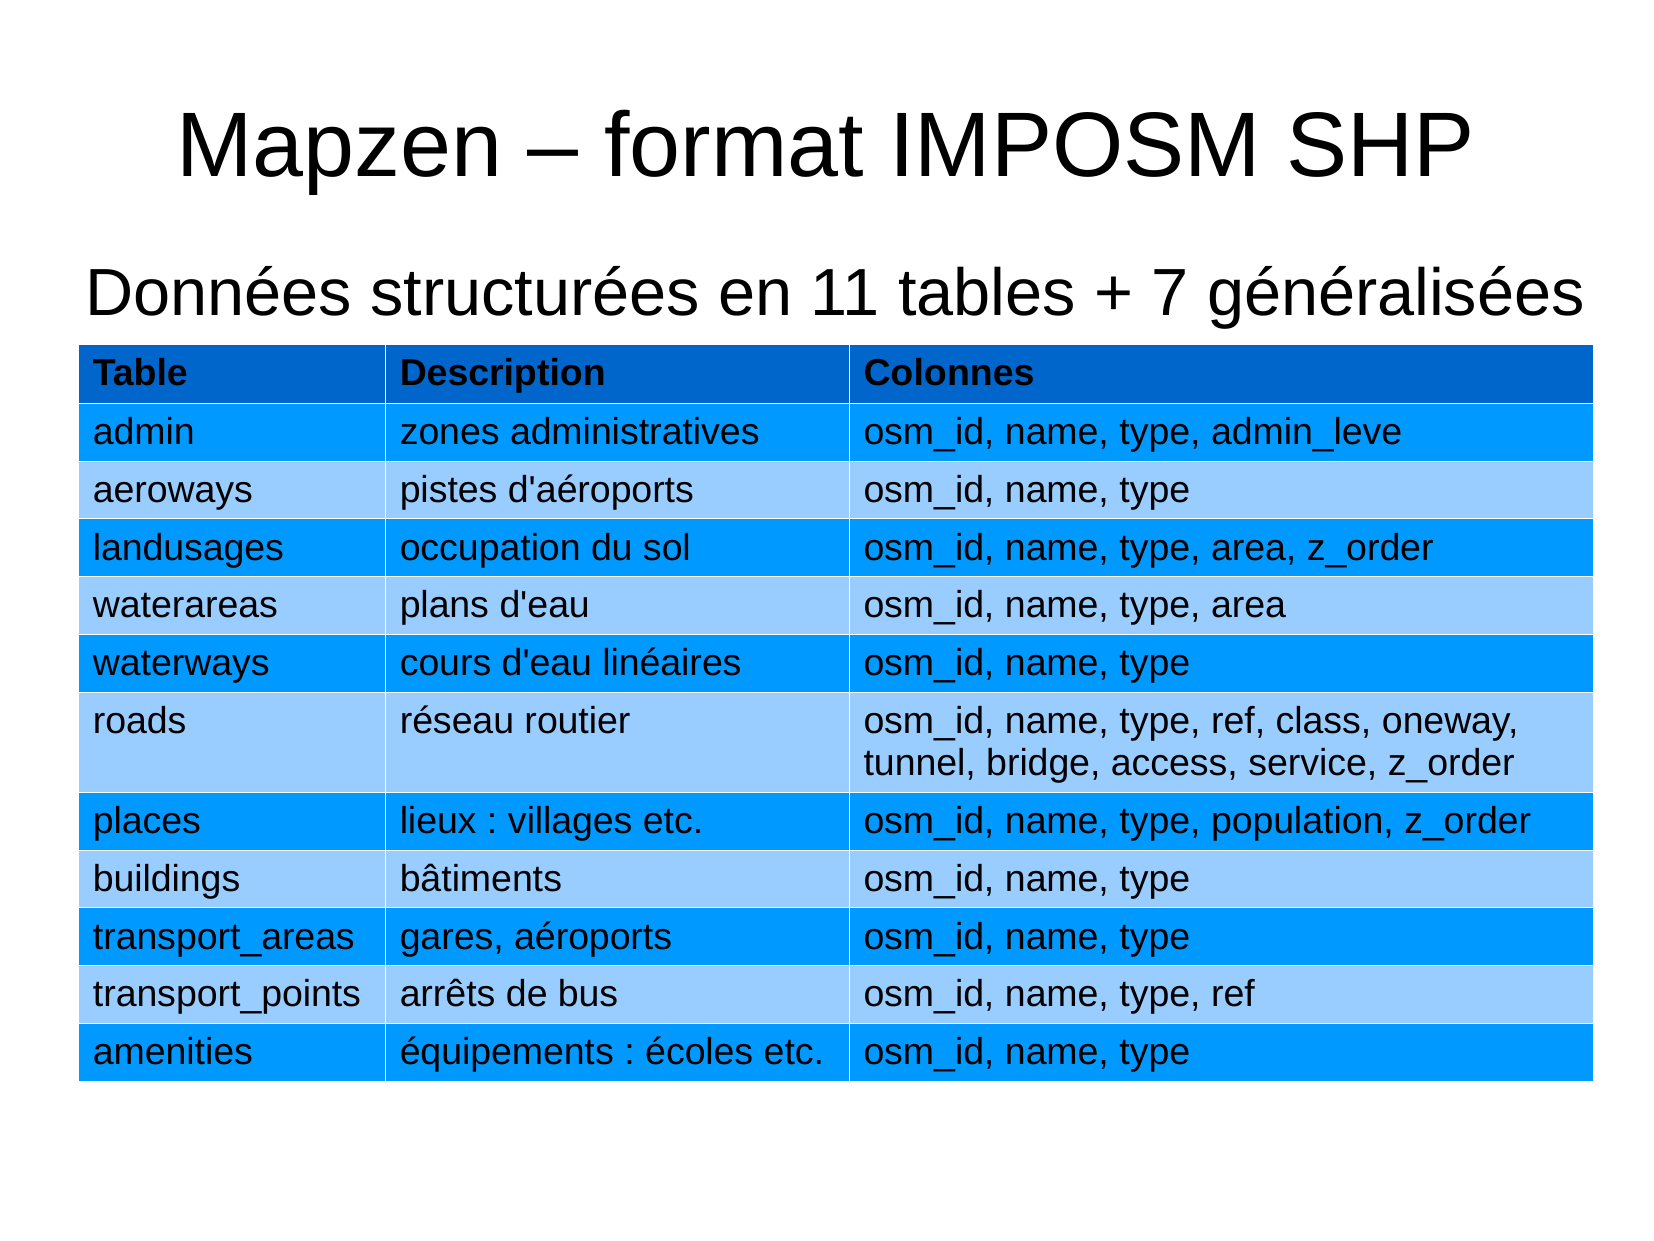

# Mapzen – format IMPOSM SHP
Données structurées en 11 tables + 7 généralisées
| Table | Description | Colonnes |
| --- | --- | --- |
| admin | zones administratives | osm\_id, name, type, admin\_leve |
| aeroways | pistes d'aéroports | osm\_id, name, type |
| landusages | occupation du sol | osm\_id, name, type, area, z\_order |
| waterareas | plans d'eau | osm\_id, name, type, area |
| waterways | cours d'eau linéaires | osm\_id, name, type |
| roads | réseau routier | osm\_id, name, type, ref, class, oneway, tunnel, bridge, access, service, z\_order |
| places | lieux : villages etc. | osm\_id, name, type, population, z\_order |
| buildings | bâtiments | osm\_id, name, type |
| transport\_areas | gares, aéroports | osm\_id, name, type |
| transport\_points | arrêts de bus | osm\_id, name, type, ref |
| amenities | équipements : écoles etc. | osm\_id, name, type |